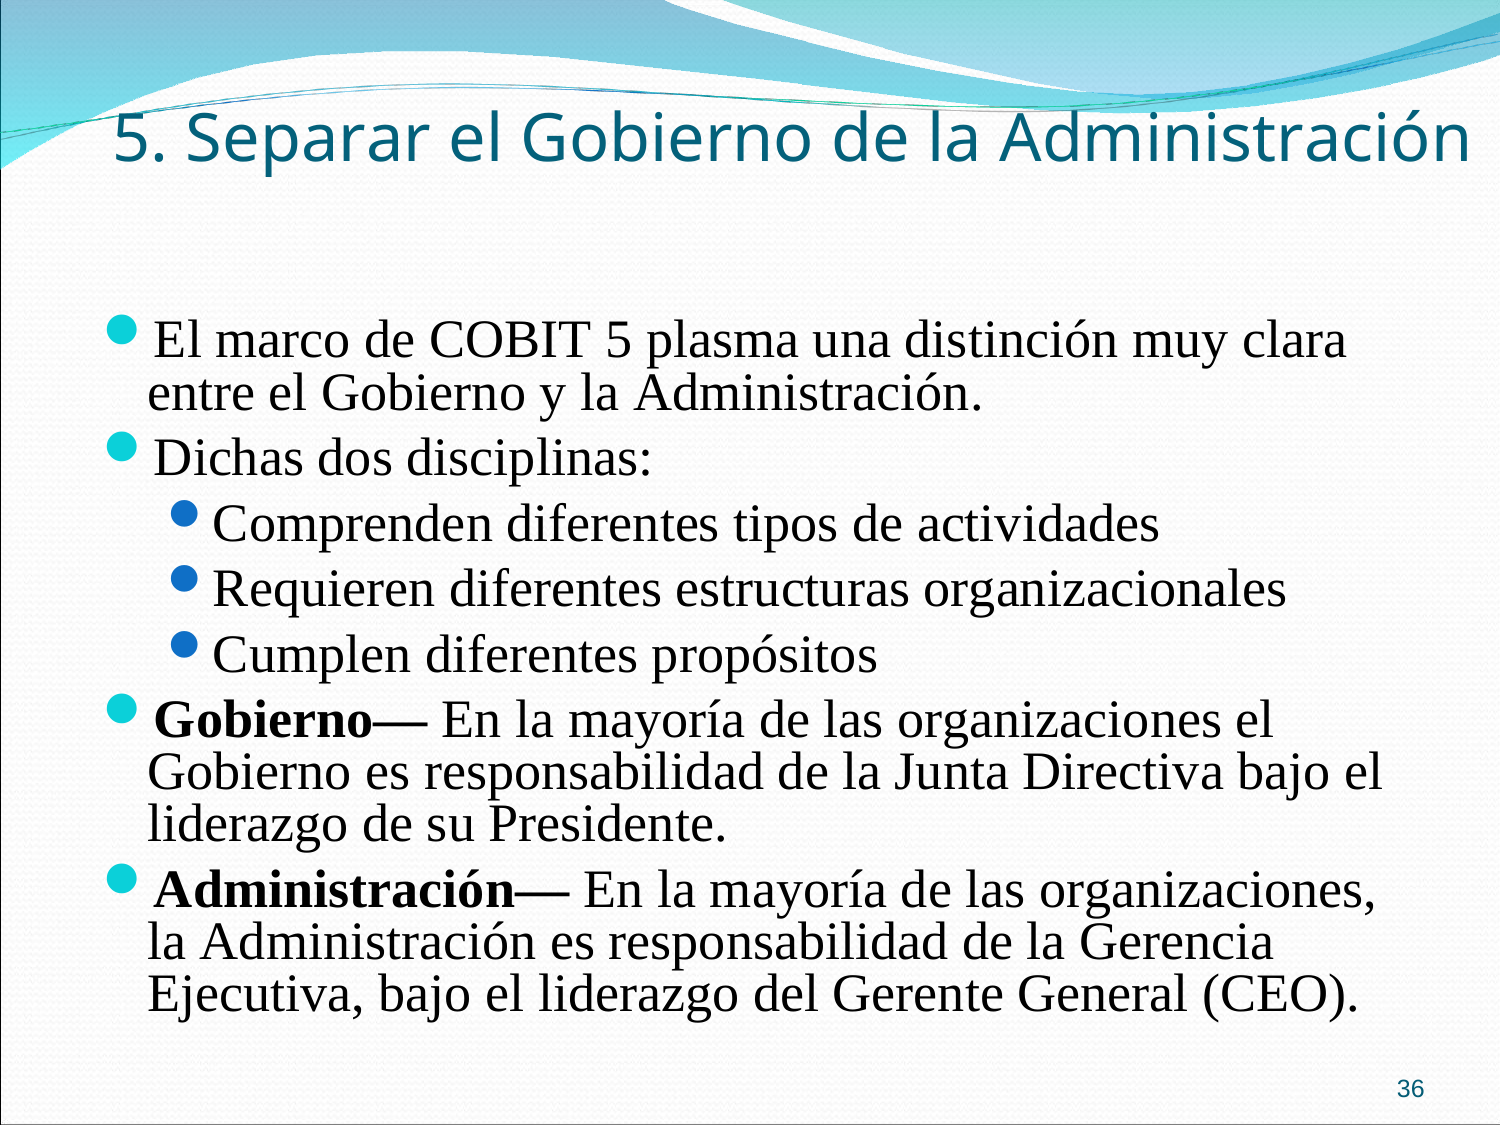

# 5. Separar el Gobierno de la Administración
El marco de COBIT 5 plasma una distinción muy clara entre el Gobierno y la Administración.
Dichas dos disciplinas:
Comprenden diferentes tipos de actividades
Requieren diferentes estructuras organizacionales
Cumplen diferentes propósitos
Gobierno— En la mayoría de las organizaciones el Gobierno es responsabilidad de la Junta Directiva bajo el liderazgo de su Presidente.
Administración— En la mayoría de las organizaciones, la Administración es responsabilidad de la Gerencia Ejecutiva, bajo el liderazgo del Gerente General (CEO).